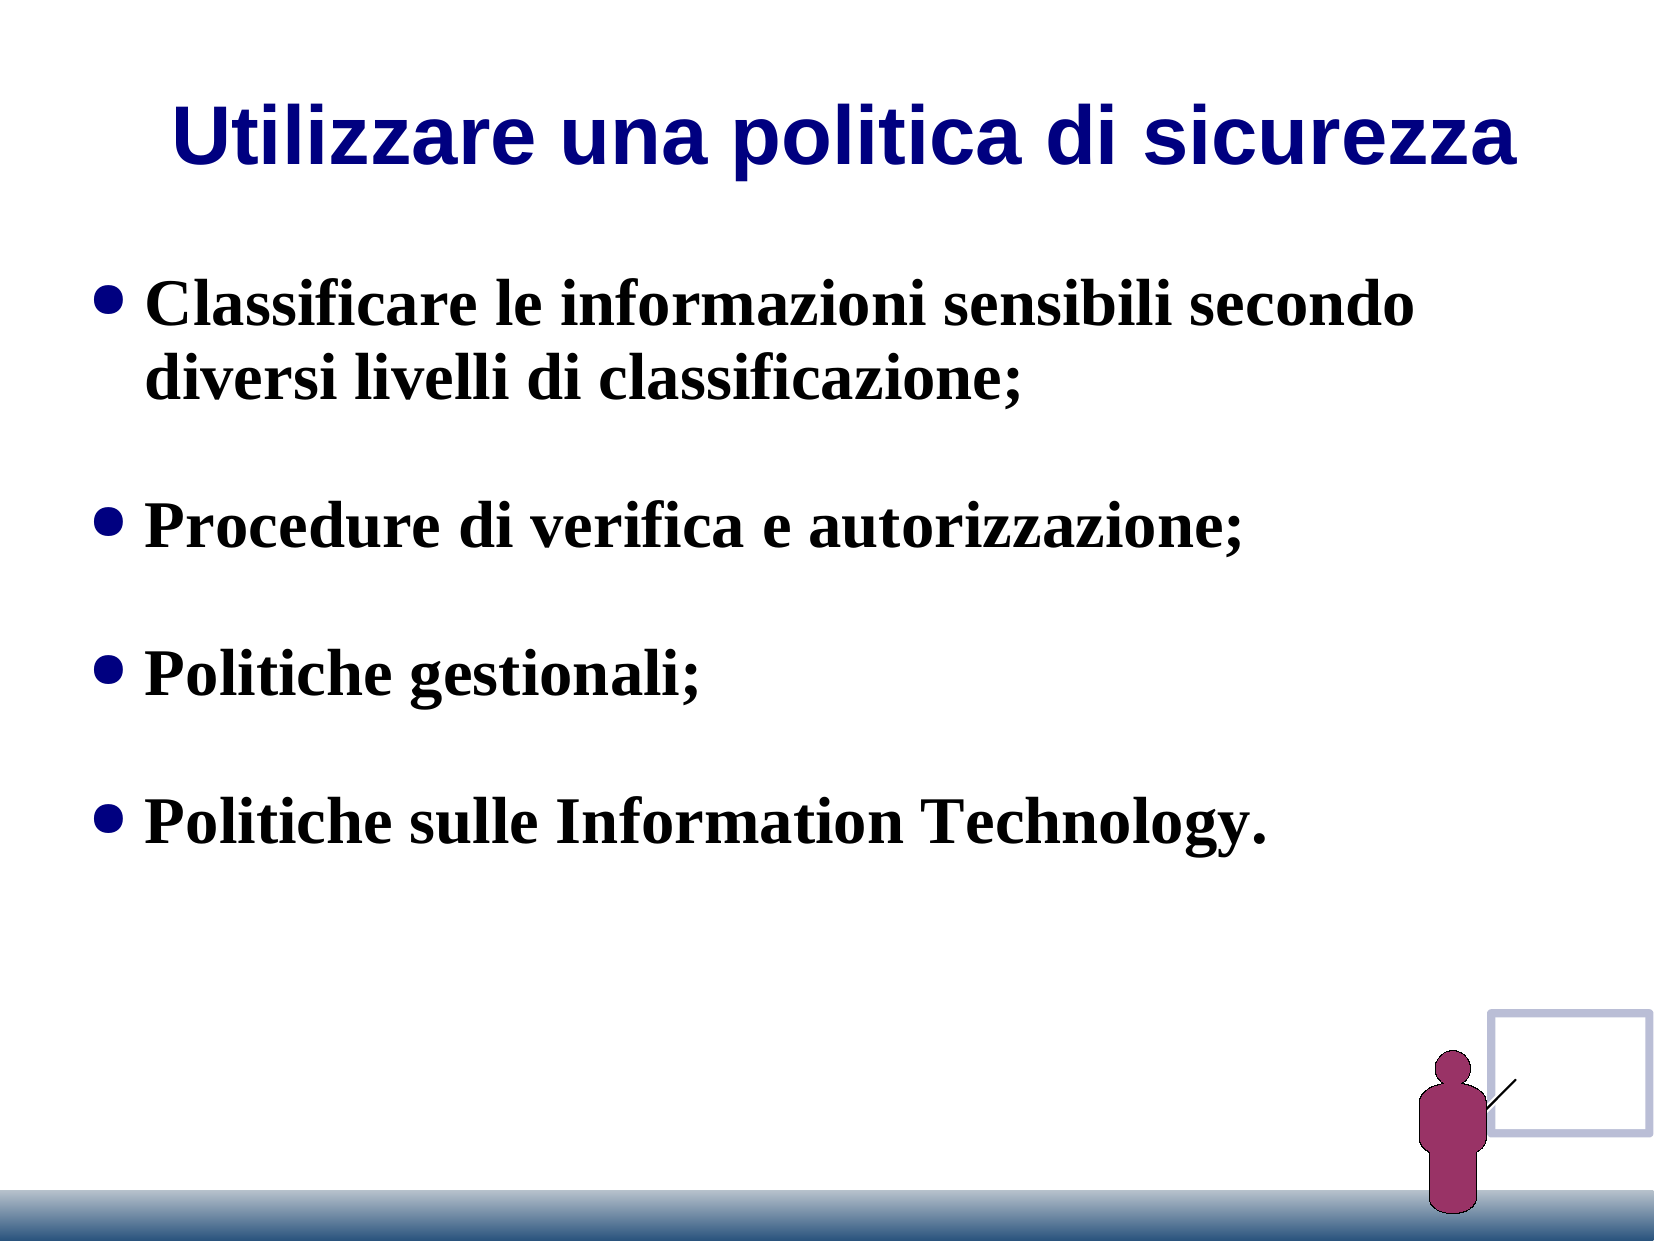

# Utilizzare una politica di sicurezza
 Classificare le informazioni sensibili secondo
 diversi livelli di classificazione;
 Procedure di verifica e autorizzazione;
 Politiche gestionali;
 Politiche sulle Information Technology.